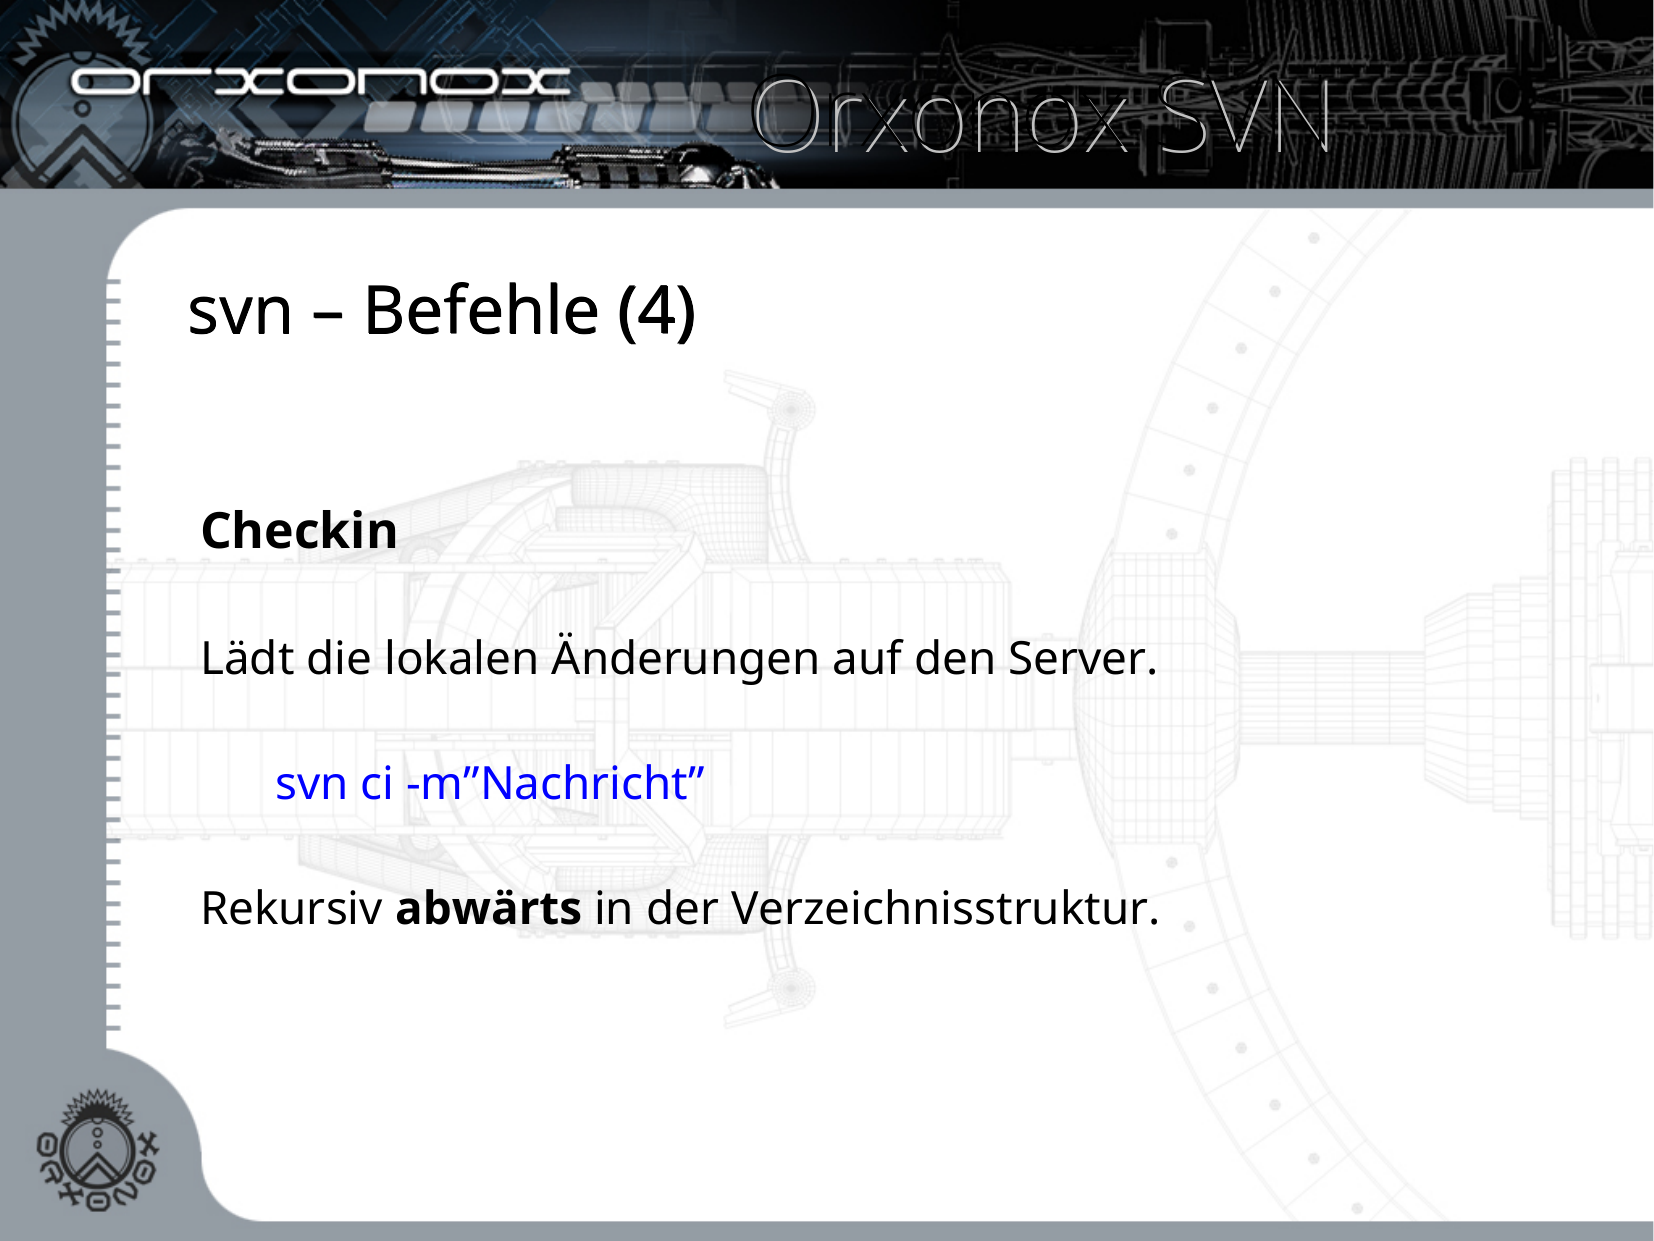

Orxonox SVN
svn – Befehle (4)
Checkin
Lädt die lokalen Änderungen auf den Server.
	svn ci -m”Nachricht”
Rekursiv abwärts in der Verzeichnisstruktur.